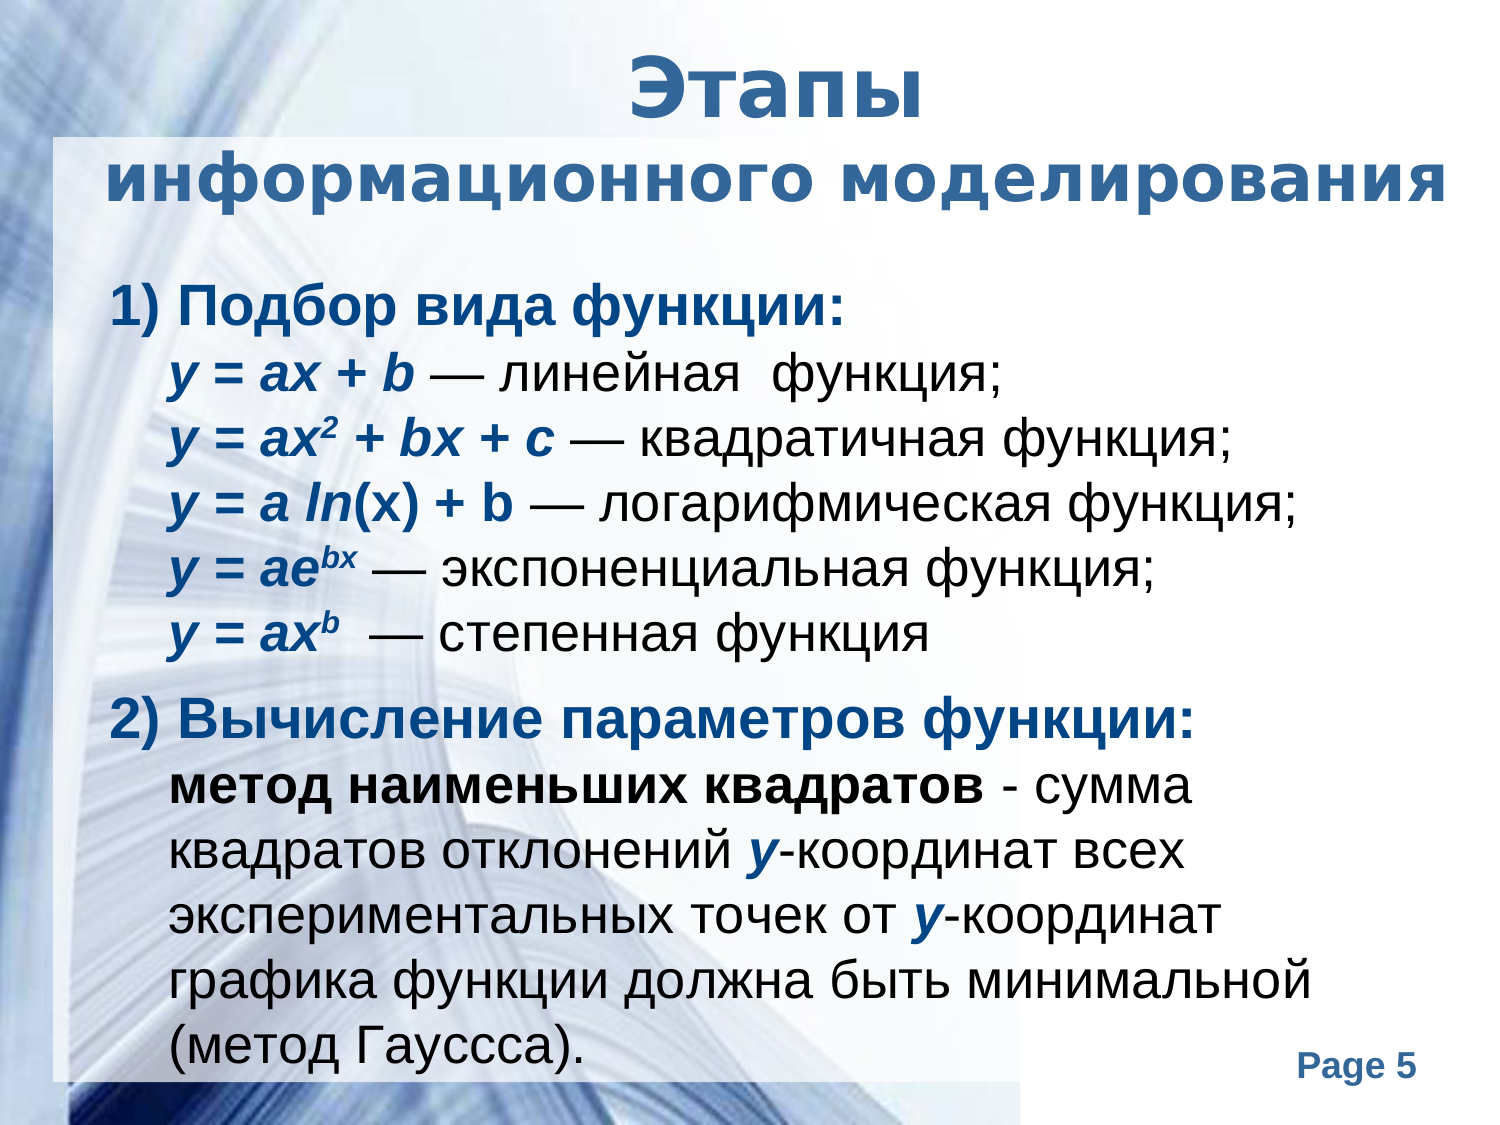

Этапы
информационного моделирования
1) Подбор вида функции:
у = ах + b ― линейная функция;
у = ах2 + bх + с ― квадратичная функция;
у = а ln(х) + b ― логарифмическая функция;
у = аеbx ― экспоненциальная функция;
у = ахb ― степенная функция
2) Вычисление параметров функции:
метод наименьших квадратов - сумма квадратов отклонений y-координат всех экспериментальных точек от y-координат графика функции должна быть минимальной (метод Гауссса).